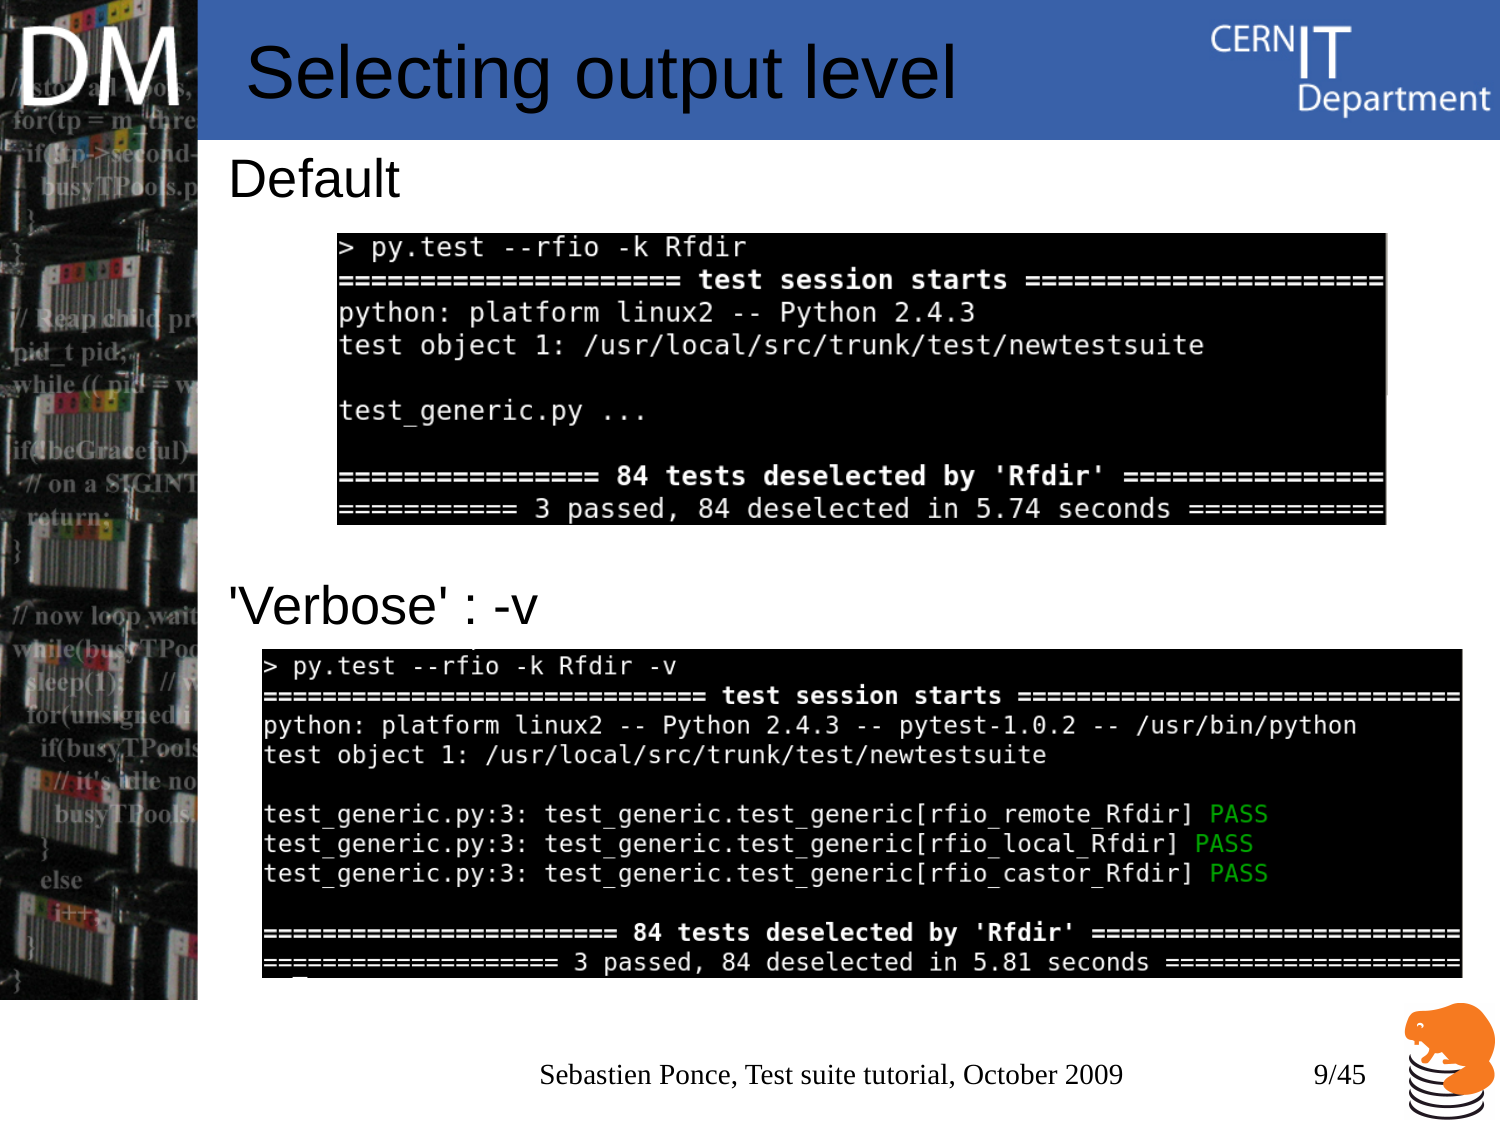

# Selecting output level
Default
'Verbose' : -v